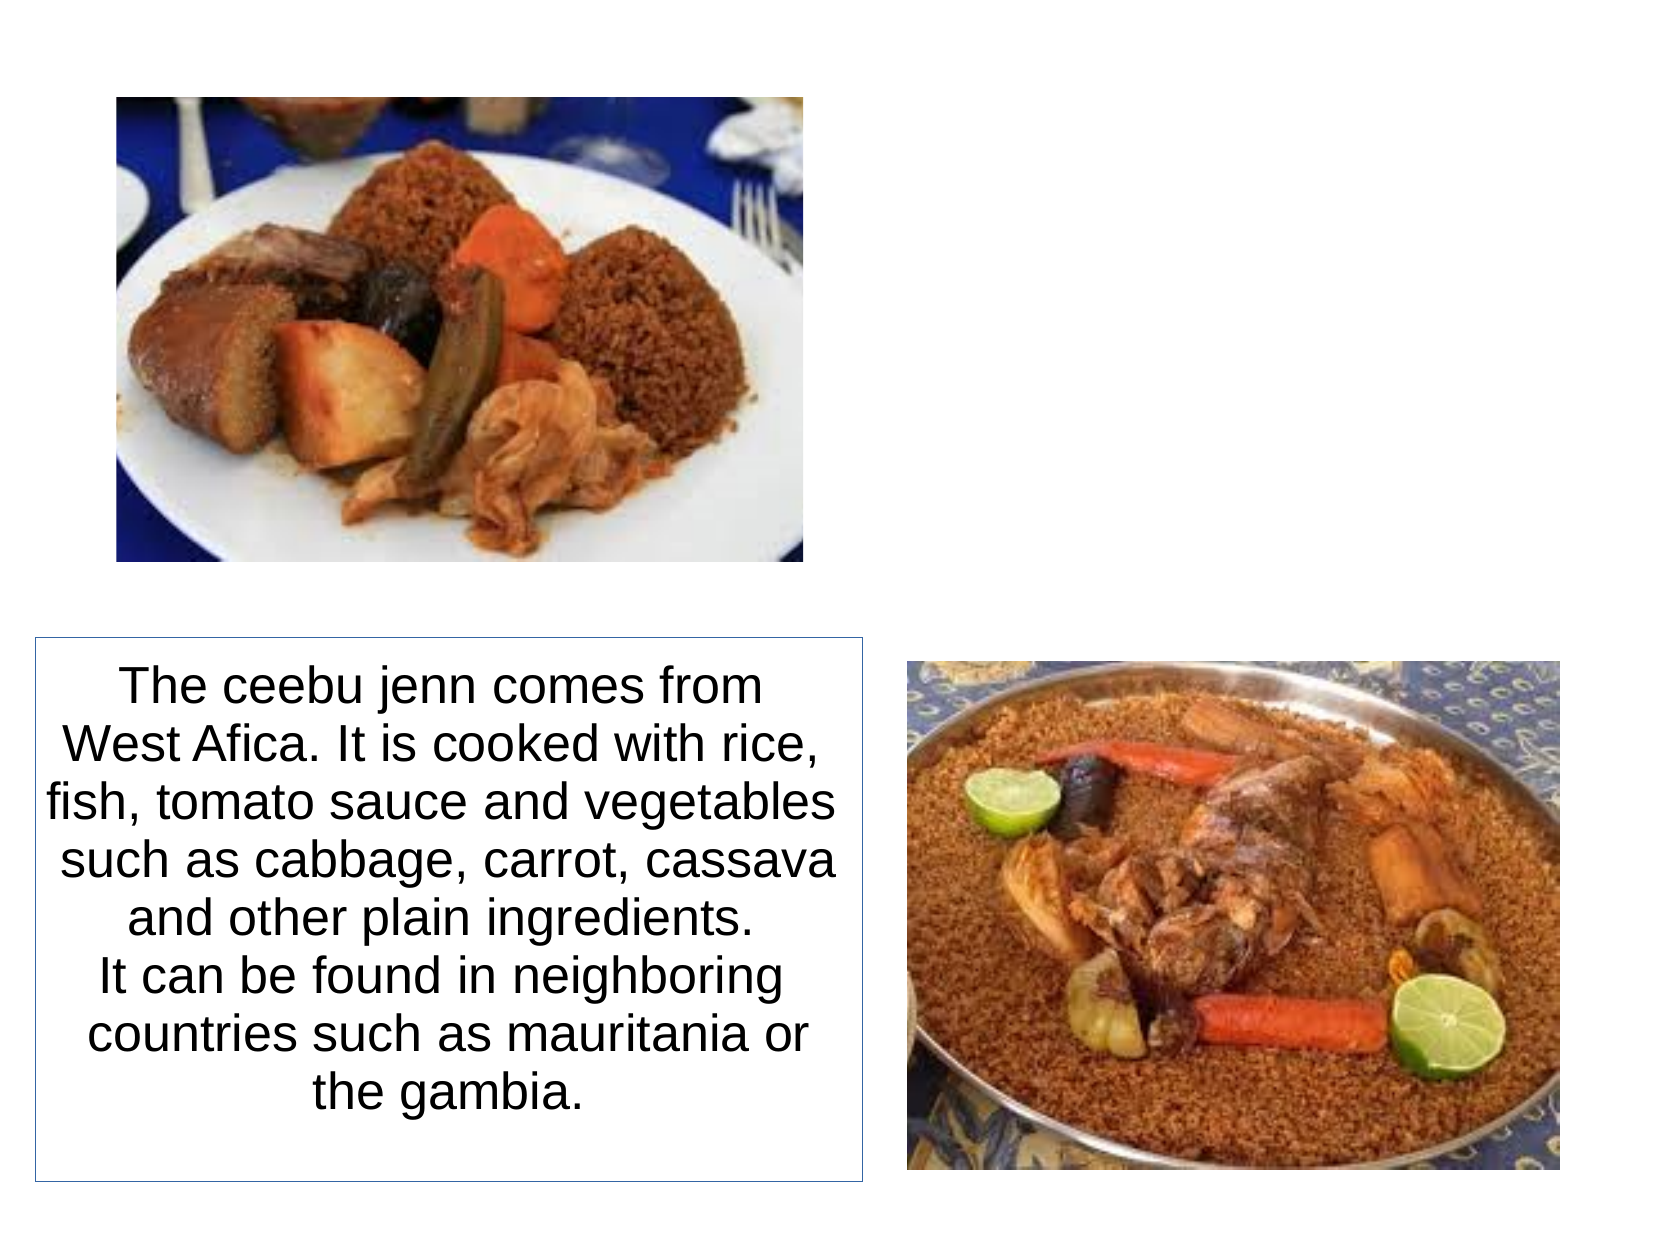

The ceebu jenn comes from
West Afica. It is cooked with rice,
fish, tomato sauce and vegetables
such as cabbage, carrot, cassava
and other plain ingredients.
It can be found in neighboring
countries such as mauritania or
the gambia.